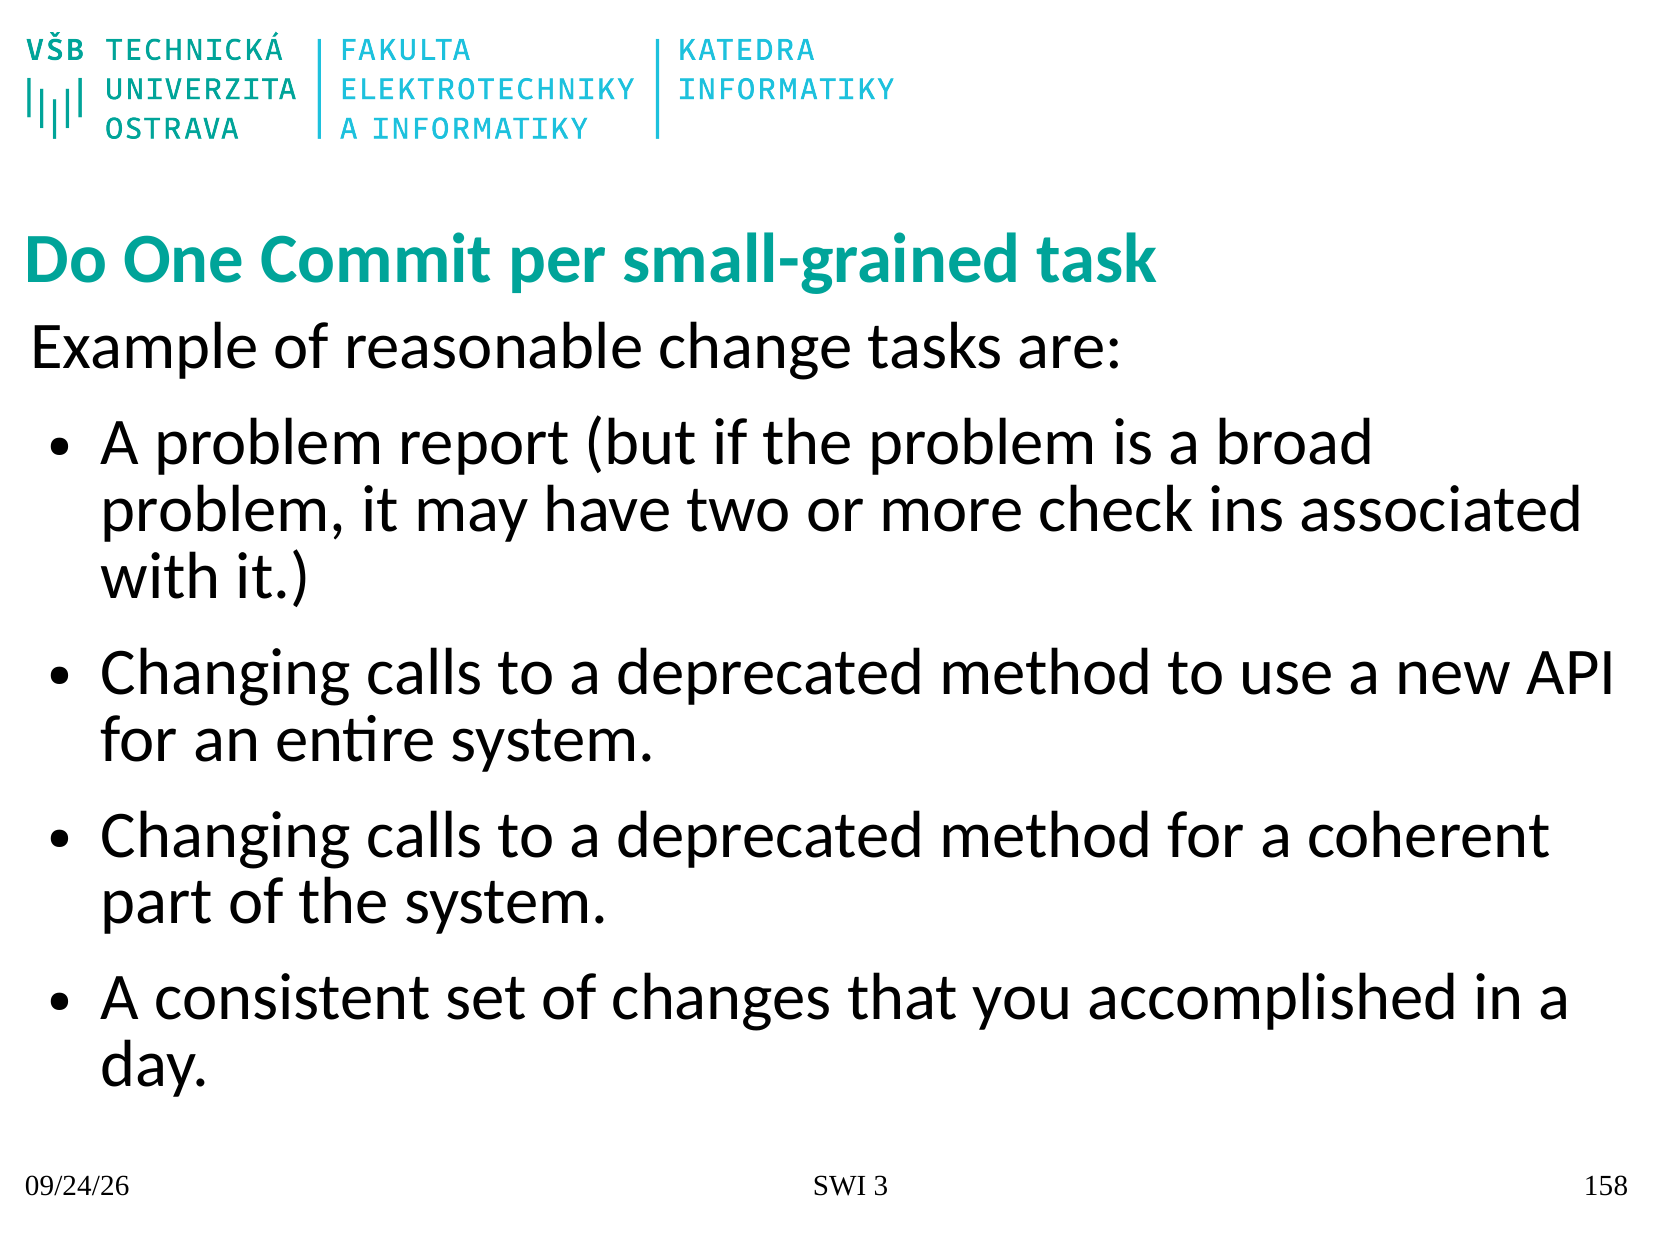

# Do One Commit per small-grained task
Example of reasonable change tasks are:
A problem report (but if the problem is a broad problem, it may have two or more check ins associated with it.)
Changing calls to a deprecated method to use a new API for an entire system.
Changing calls to a deprecated method for a coherent part of the system.
A consistent set of changes that you accomplished in a day.
SWI 3
158